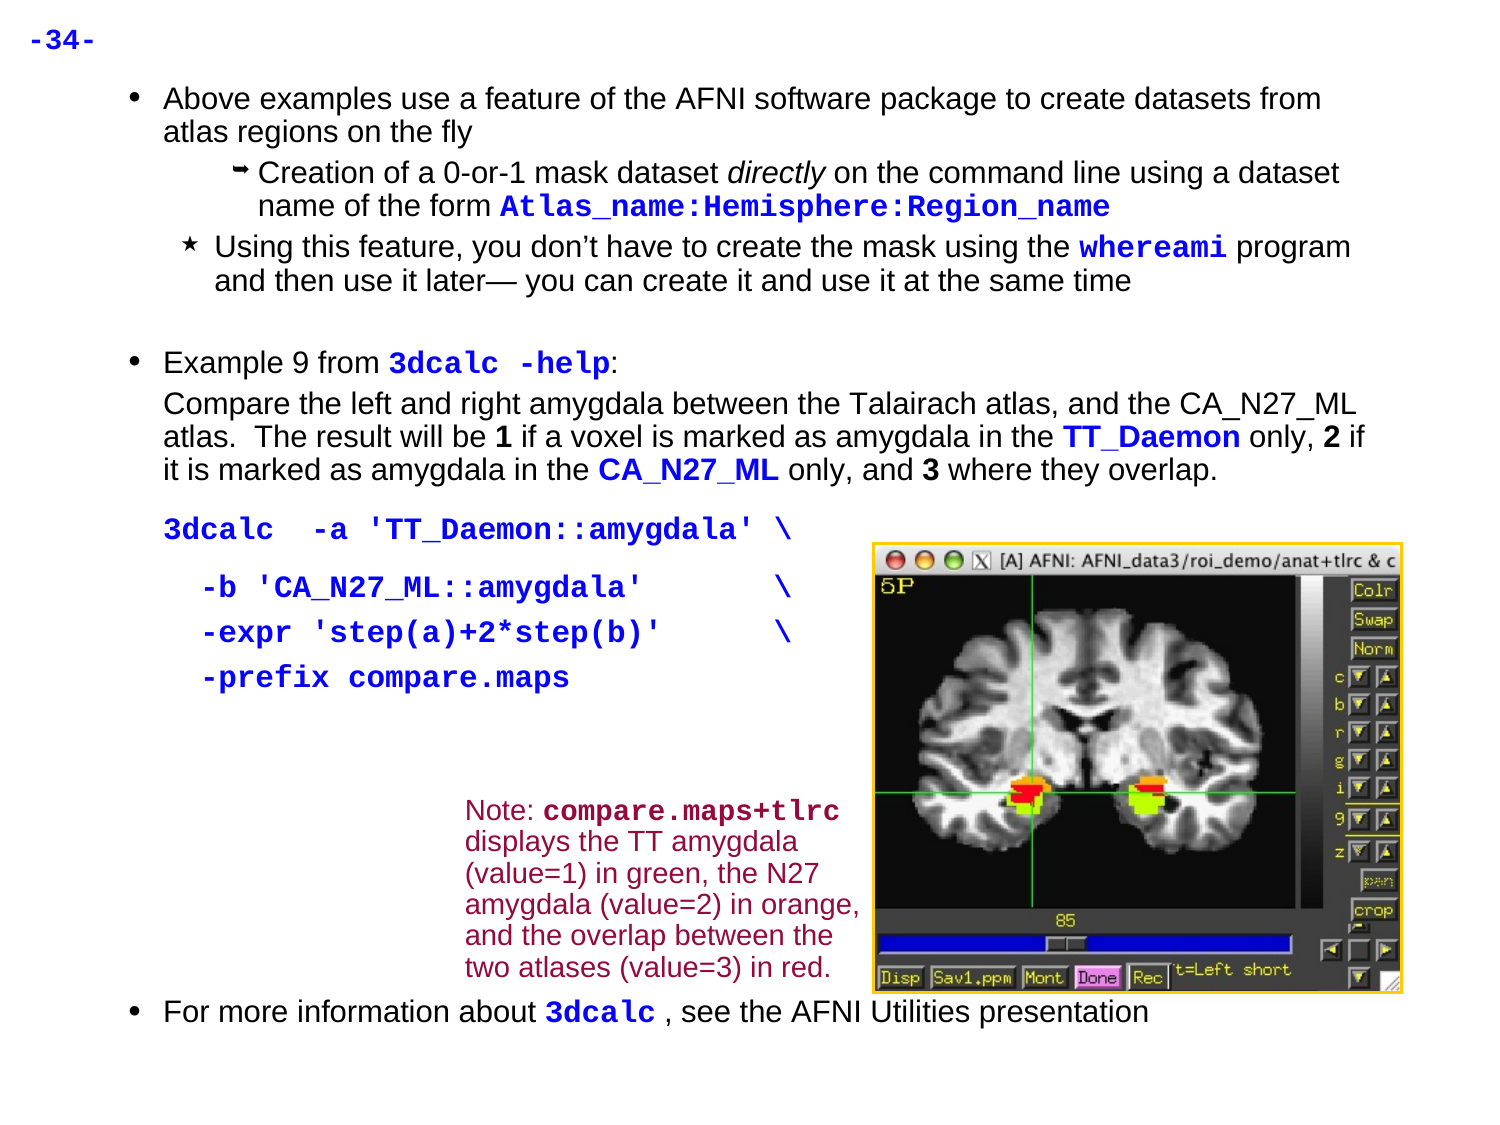

# Above examples use a feature of the AFNI software package to create datasets from atlas regions on the fly
Creation of a 0-or-1 mask dataset directly on the command line using a dataset name of the form Atlas_name:Hemisphere:Region_name
Using this feature, you don’t have to create the mask using the whereami program and then use it later— you can create it and use it at the same time
Example 9 from 3dcalc -help:
	Compare the left and right amygdala between the Talairach atlas, and the CA_N27_ML atlas. The result will be 1 if a voxel is marked as amygdala in the TT_Daemon only, 2 if it is marked as amygdala in the CA_N27_ML only, and 3 where they overlap.
 	3dcalc -a 'TT_Daemon::amygdala' \
 	 -b 'CA_N27_ML::amygdala' \
 		 -expr 'step(a)+2*step(b)' \
		 -prefix compare.maps
For more information about 3dcalc , see the AFNI Utilities presentation
Note: compare.maps+tlrc displays the TT amygdala (value=1) in green, the N27 amygdala (value=2) in orange, and the overlap between the two atlases (value=3) in red.